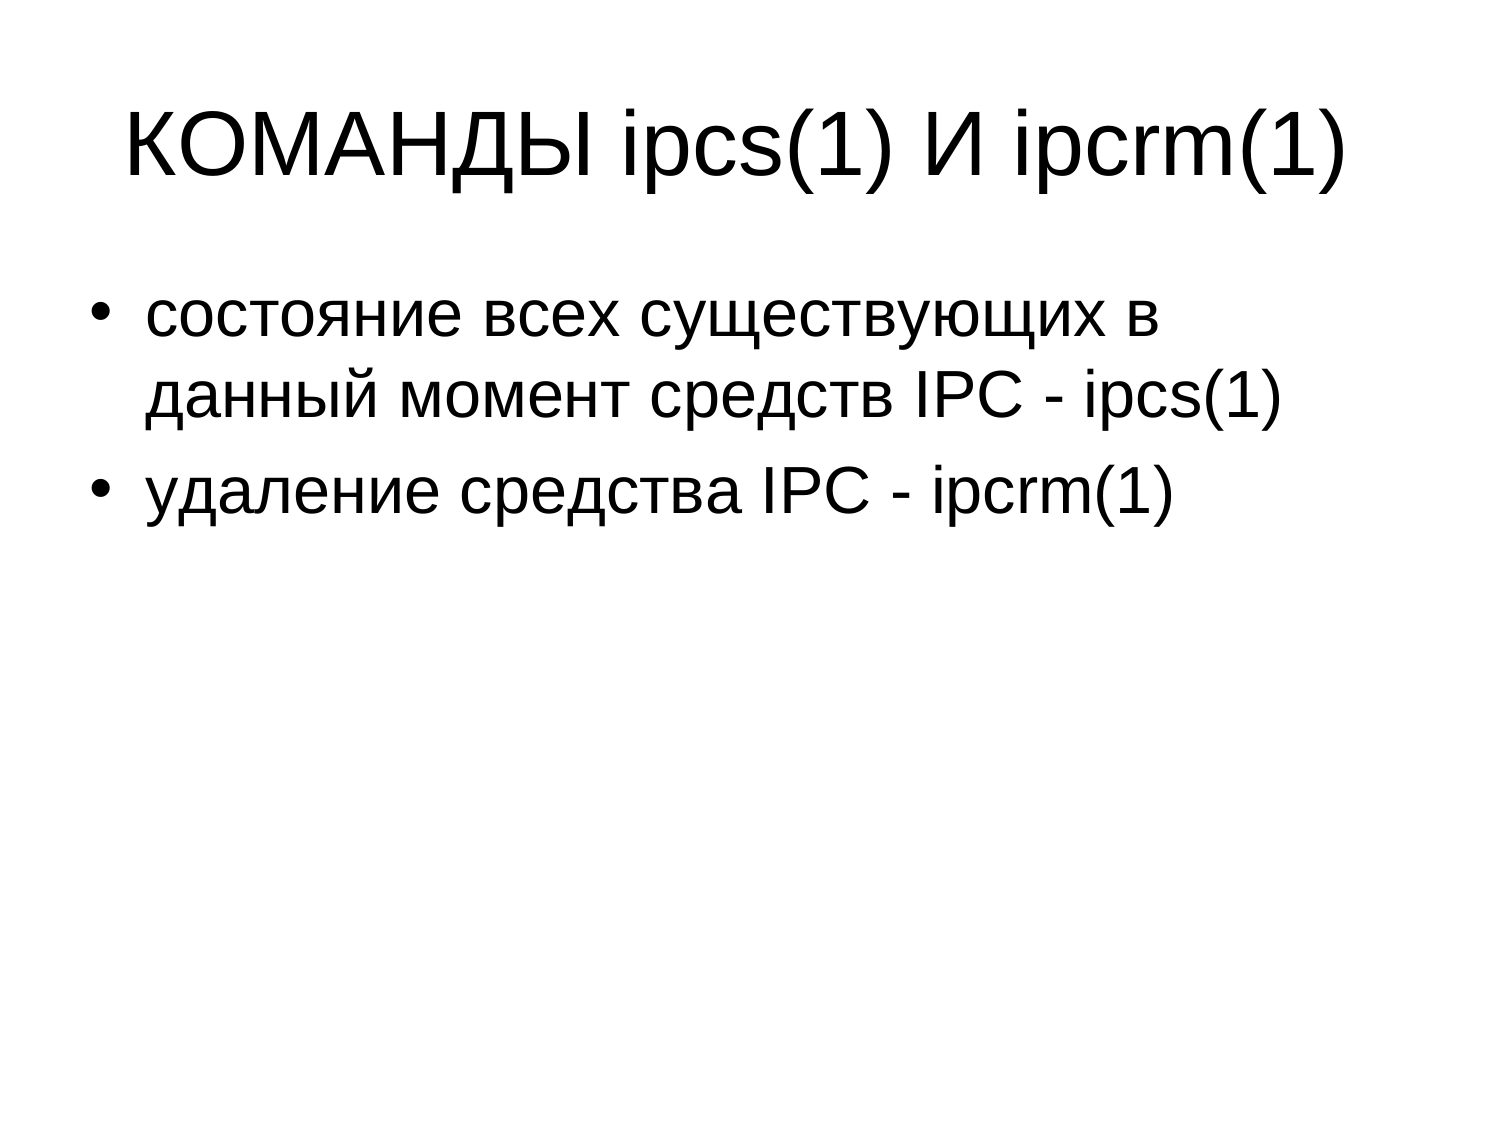

# КОМАНДЫ ipcs(1) И ipcrm(1)
состояние всех существующих в данный момент средств IPC - ipcs(1)
удаление средства IPC - ipcrm(1)